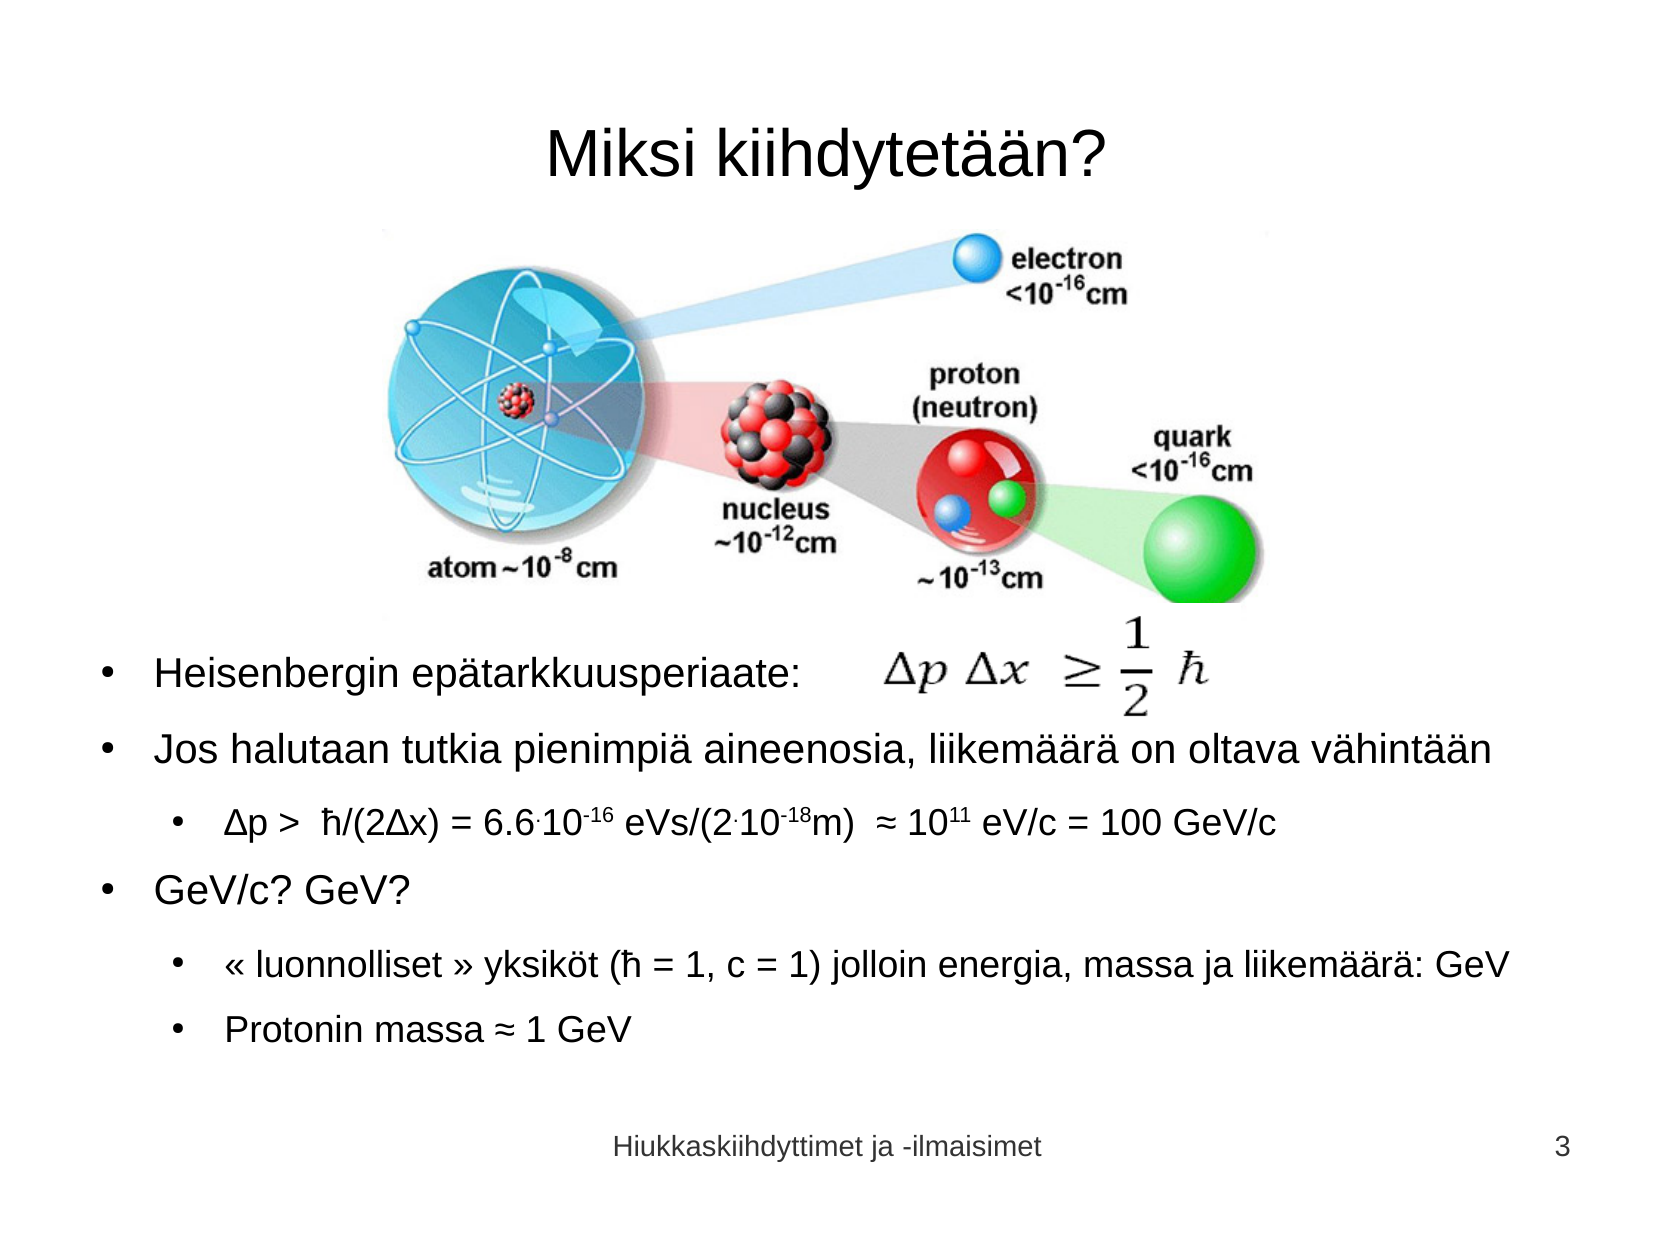

# Miksi kiihdytetään?
Heisenbergin epätarkkuusperiaate:
Jos halutaan tutkia pienimpiä aineenosia, liikemäärä on oltava vähintään
∆p > ħ/(2∆x) = 6.6.10-16 eVs/(2.10-18m) ≈ 1011 eV/c = 100 GeV/c
GeV/c? GeV?
« luonnolliset » yksiköt (ħ = 1, c = 1) jolloin energia, massa ja liikemäärä: GeV
Protonin massa ≈ 1 GeV
Hiukkaskiihdyttimet ja -ilmaisimet
3